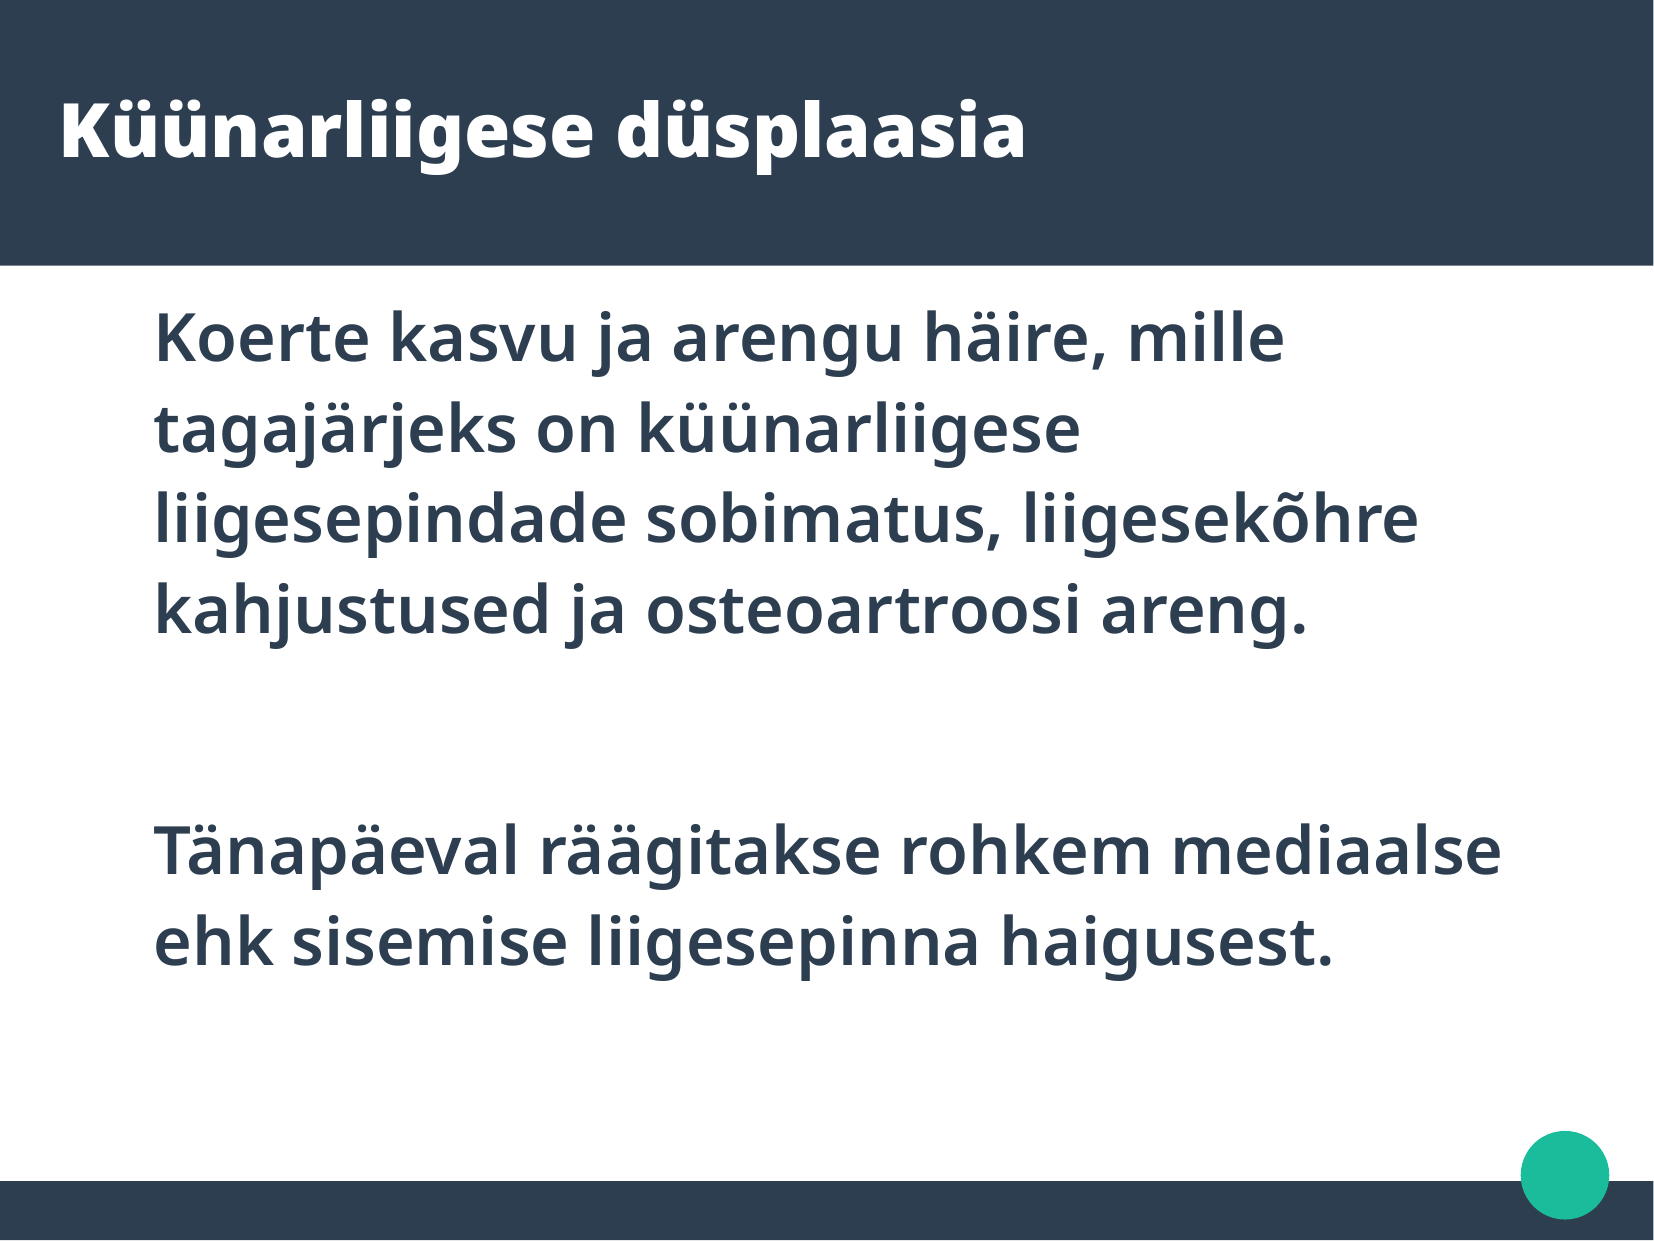

# Küünarliigese düsplaasia
Koerte kasvu ja arengu häire, mille tagajärjeks on küünarliigese liigesepindade sobimatus, liigesekõhre kahjustused ja osteoartroosi areng.
Tänapäeval räägitakse rohkem mediaalse ehk sisemise liigesepinna haigusest.